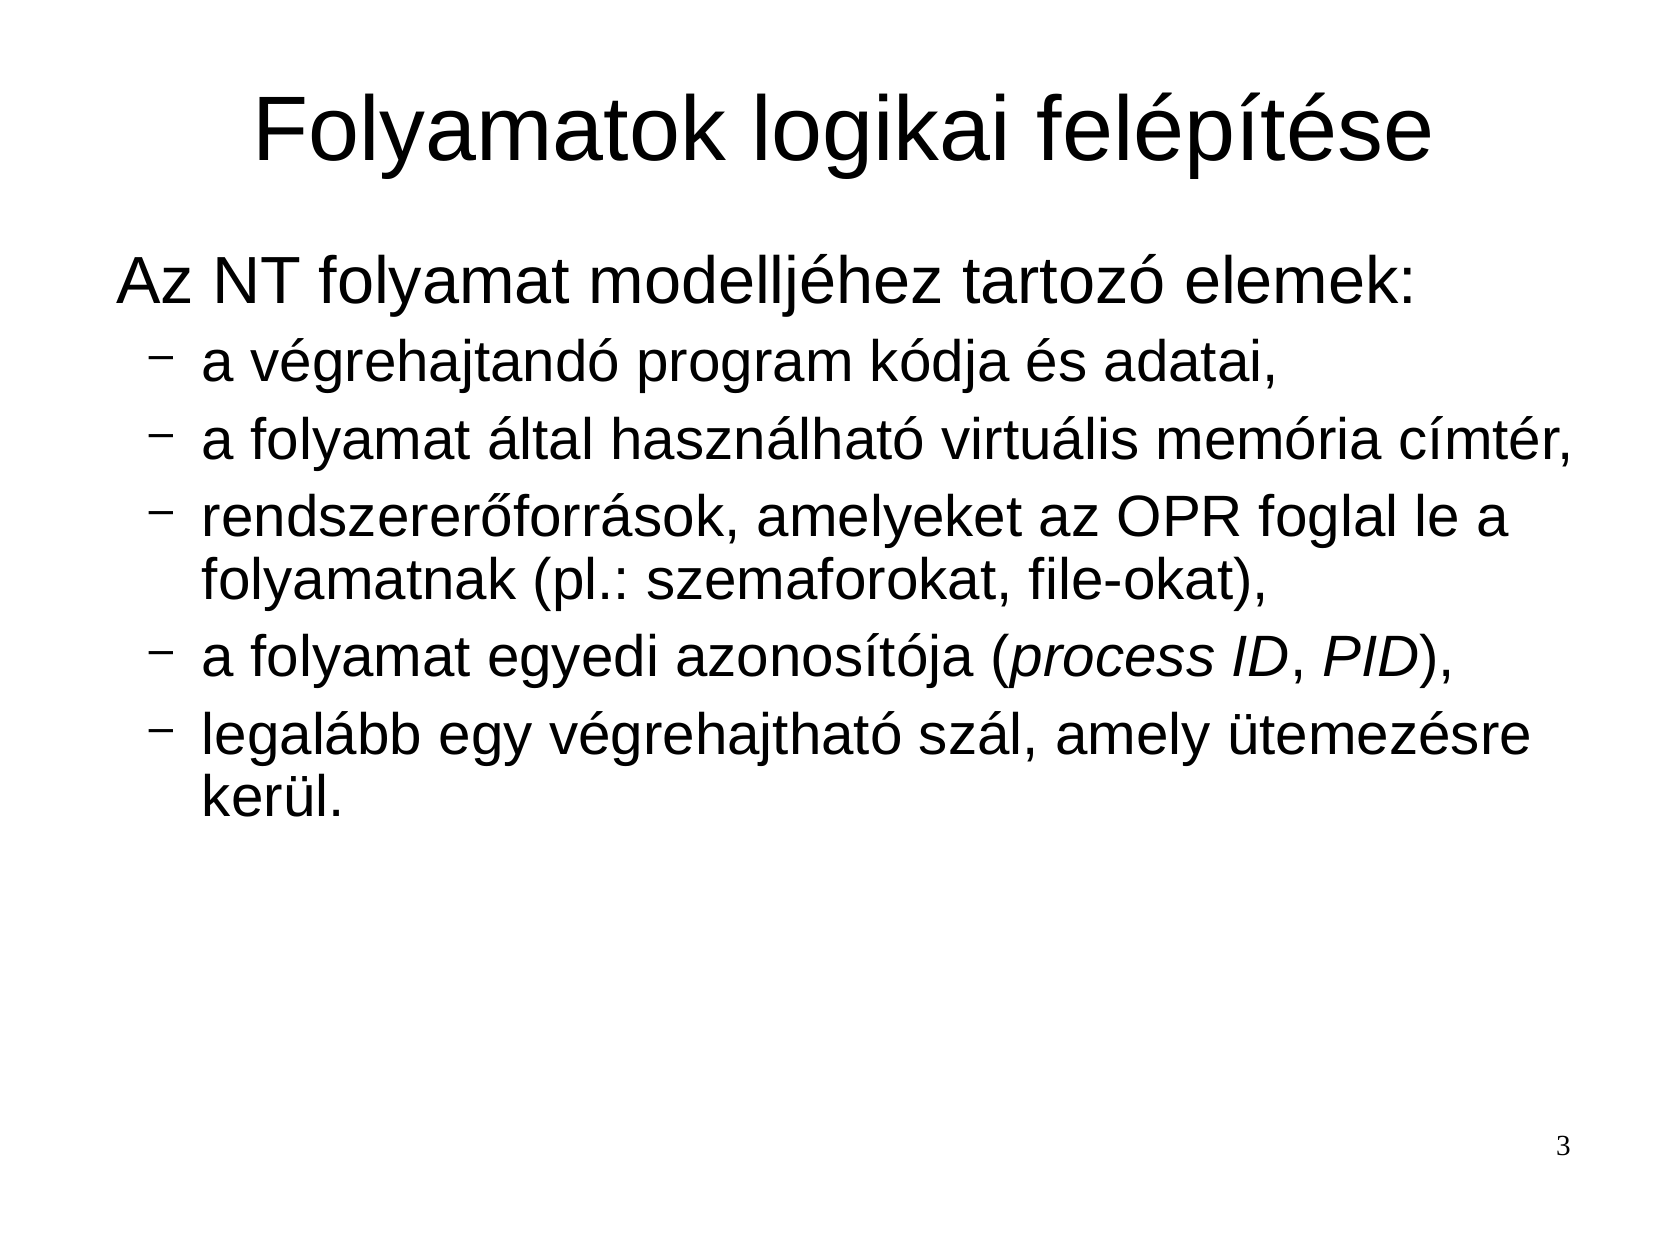

# Folyamatok logikai felépítése
Az NT folyamat modelljéhez tartozó elemek:
a végrehajtandó program kódja és adatai,
a folyamat által használható virtuális memória címtér,
rendszererőforrások, amelyeket az OPR foglal le a folyamatnak (pl.: szemaforokat, file-okat),
a folyamat egyedi azonosítója (process ID, PID),
legalább egy végrehajtható szál, amely ütemezésre kerül.
3